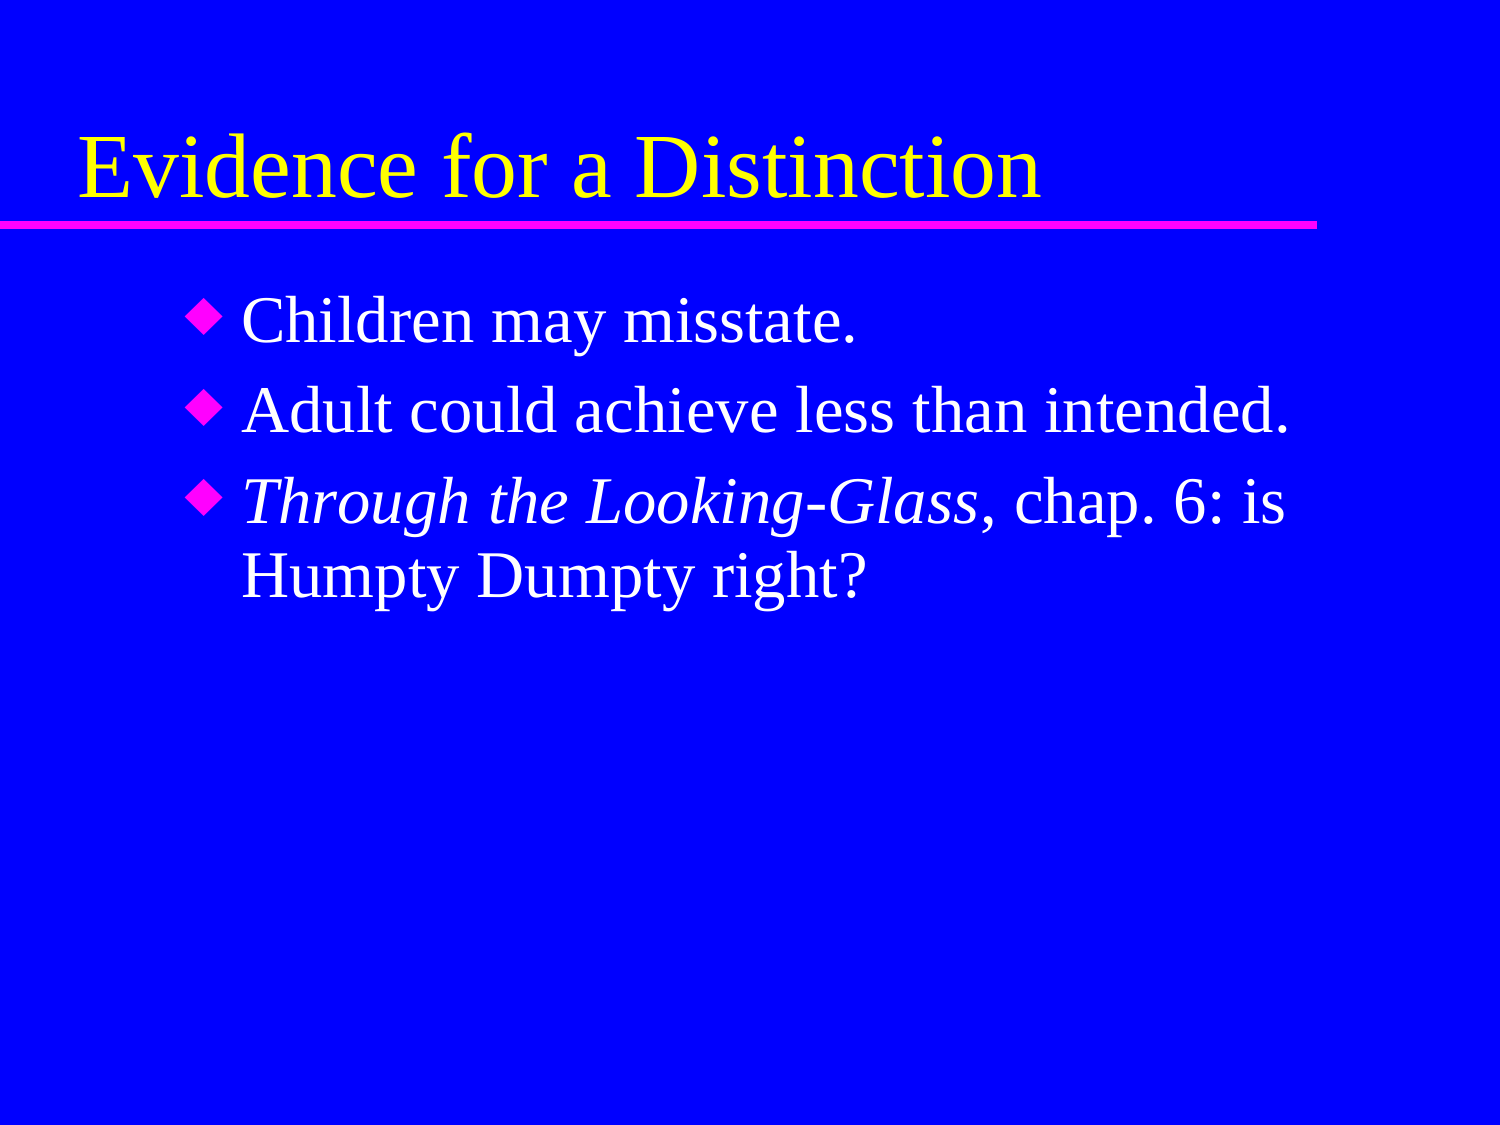

# Evidence for a Distinction
Children may misstate.
Adult could achieve less than intended.
Through the Looking-Glass, chap. 6: is Humpty Dumpty right?